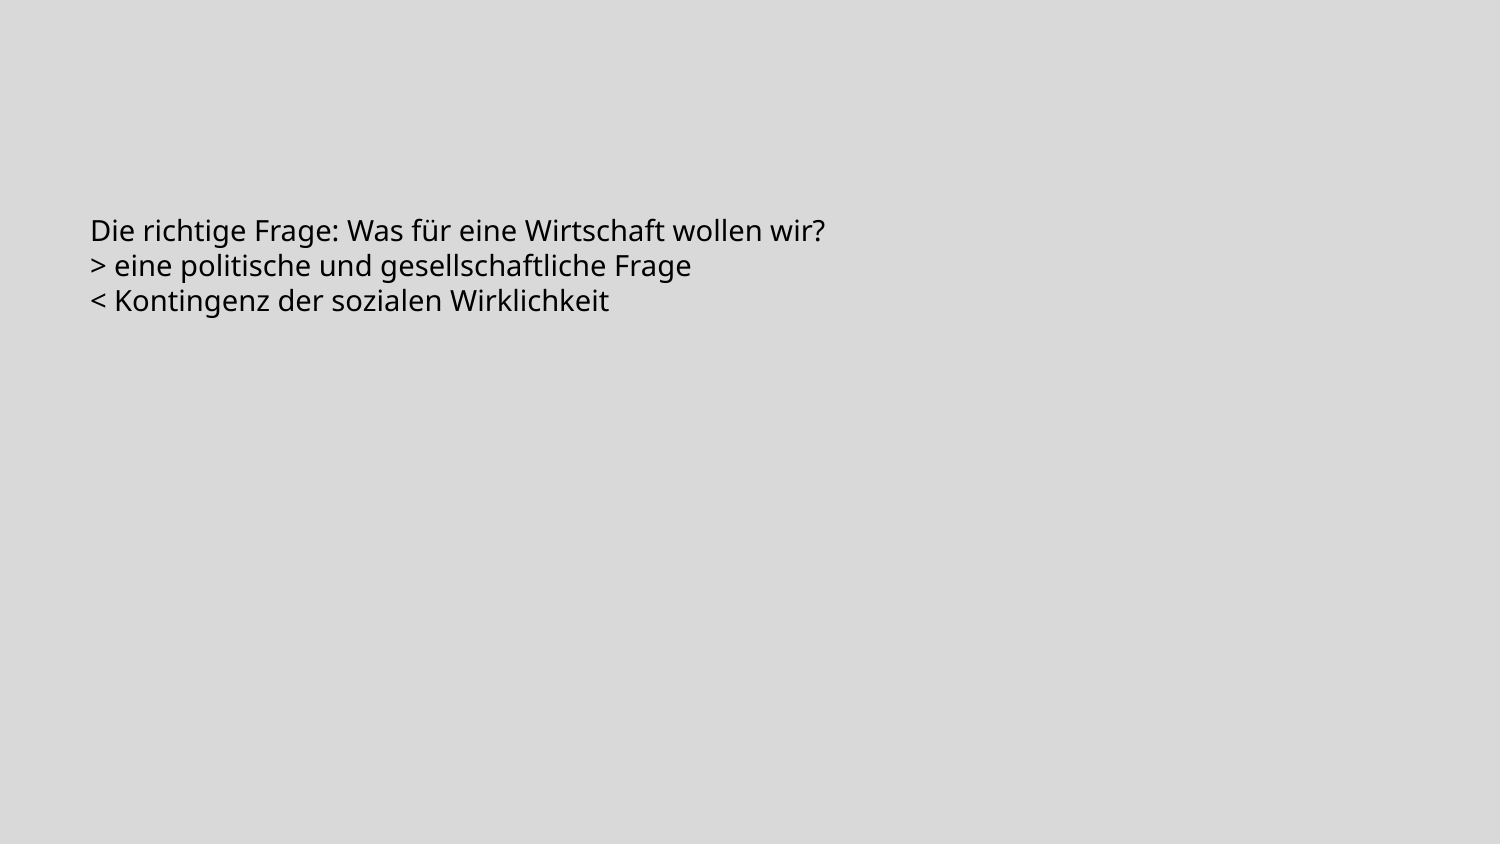

#
Die richtige Frage: Was für eine Wirtschaft wollen wir?
> eine politische und gesellschaftliche Frage
< Kontingenz der sozialen Wirklichkeit